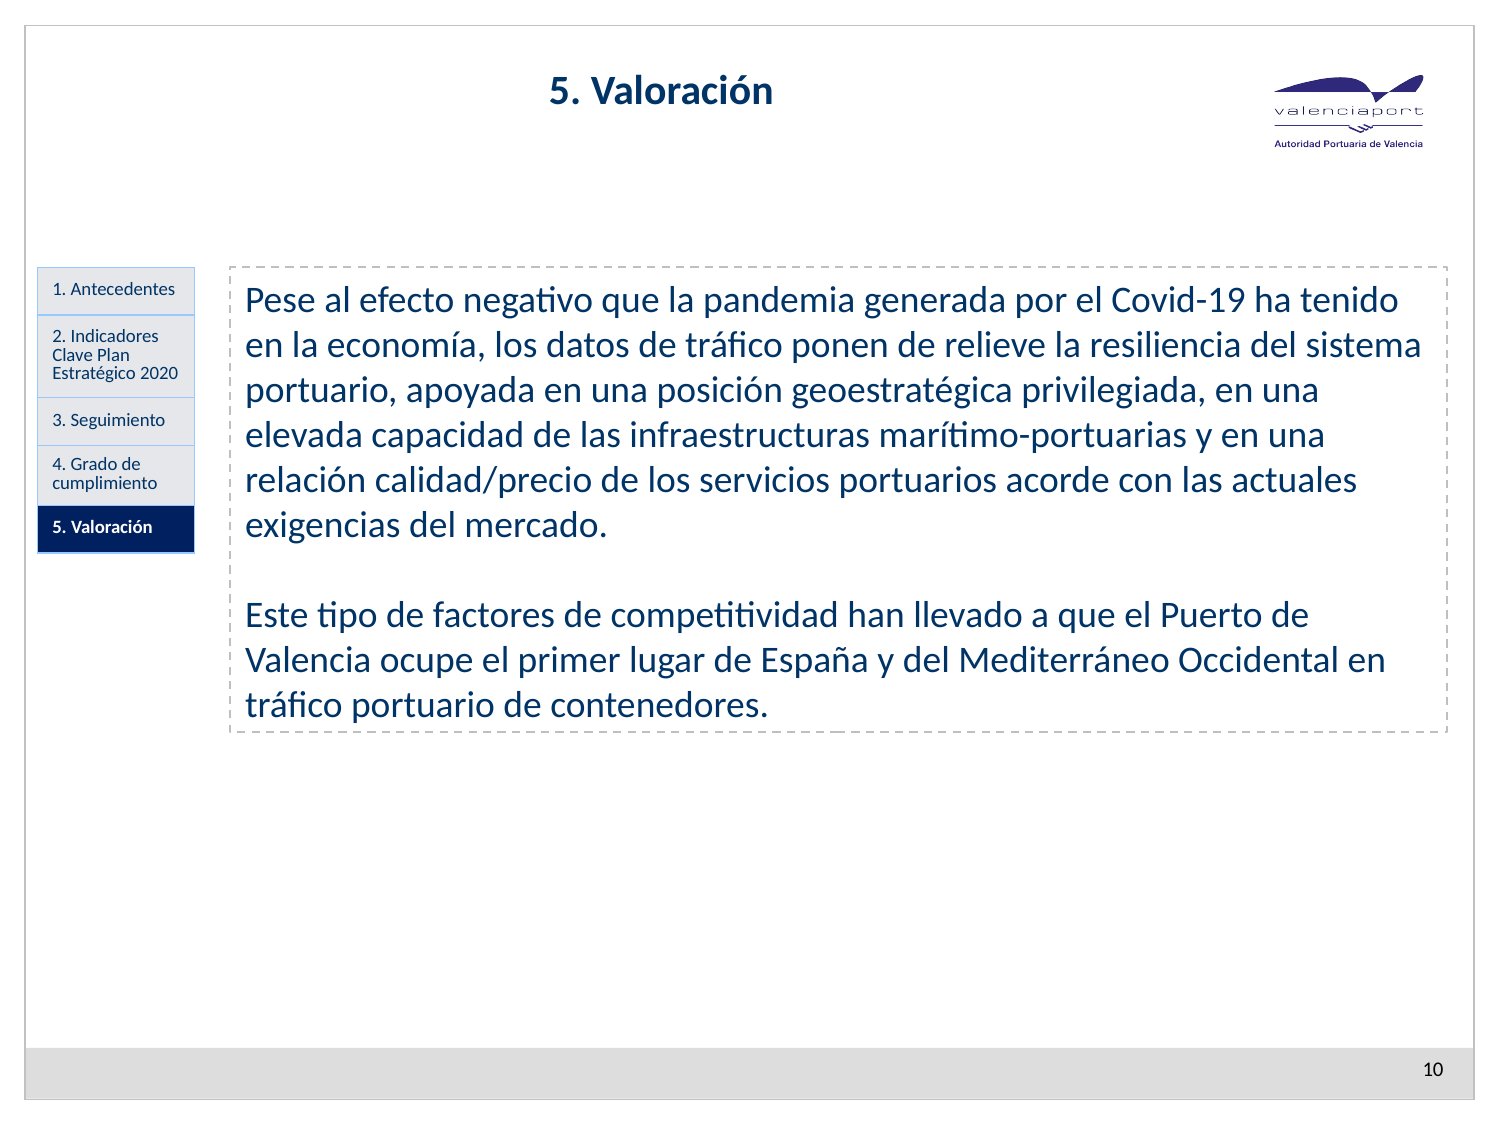

# 5. Valoración
Pese al efecto negativo que la pandemia generada por el Covid-19 ha tenido en la economía, los datos de tráfico ponen de relieve la resiliencia del sistema portuario, apoyada en una posición geoestratégica privilegiada, en una elevada capacidad de las infraestructuras marítimo-portuarias y en una relación calidad/precio de los servicios portuarios acorde con las actuales exigencias del mercado.
Este tipo de factores de competitividad han llevado a que el Puerto de Valencia ocupe el primer lugar de España y del Mediterráneo Occidental en tráfico portuario de contenedores.
| 1. Antecedentes |
| --- |
| 2. Indicadores Clave Plan Estratégico 2020 |
| 3. Seguimiento |
| 4. Grado de cumplimiento |
| 5. Valoración |